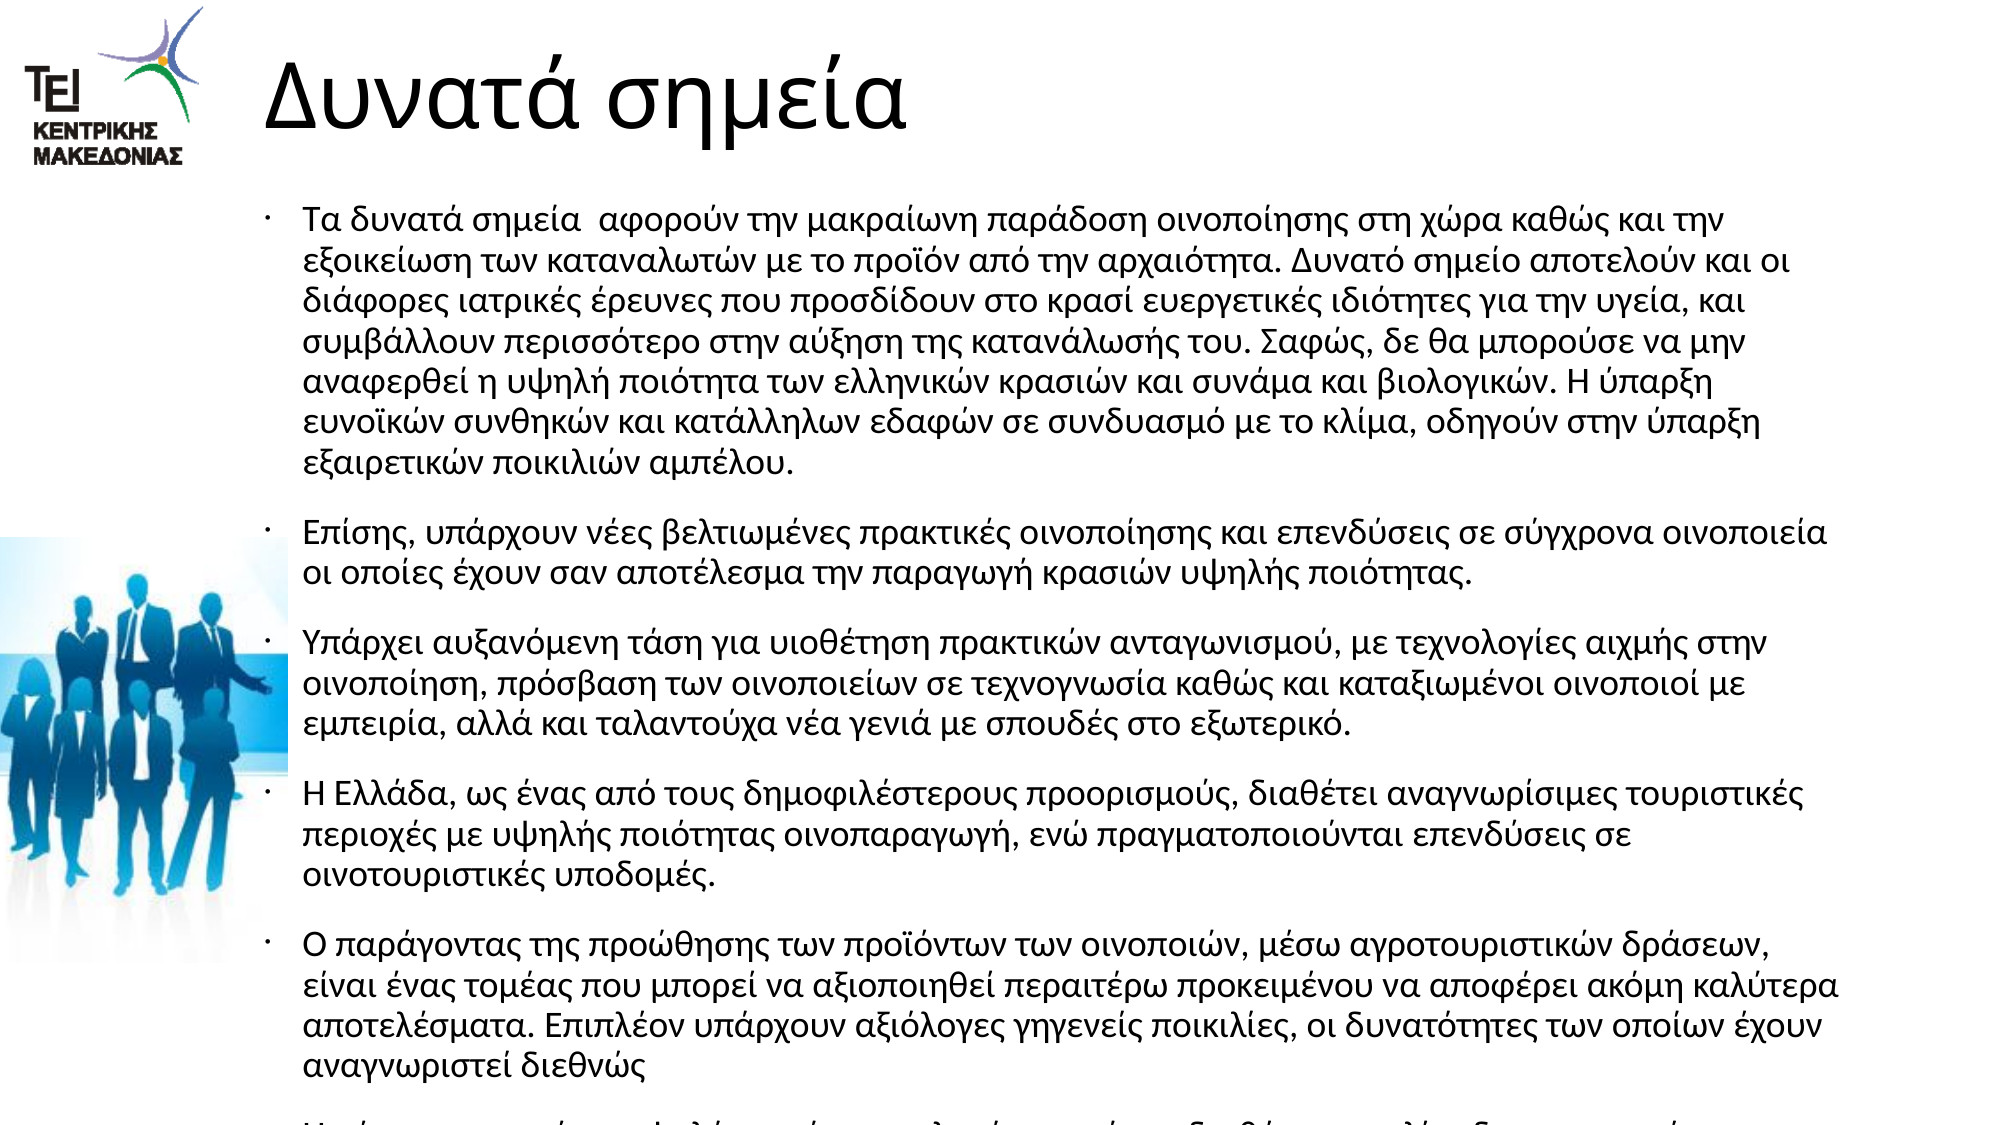

# Δυνατά σημεία
Τα δυνατά σημεία αφορούν την μακραίωνη παράδοση οινοποίησης στη χώρα καθώς και την εξοικείωση των καταναλωτών με το προϊόν από την αρχαιότητα. Δυνατό σημείο αποτελούν και οι διάφορες ιατρικές έρευνες που προσδίδουν στο κρασί ευεργετικές ιδιότητες για την υγεία, και συμβάλλουν περισσότερο στην αύξηση της κατανάλωσής του. Σαφώς, δε θα μπορούσε να μην αναφερθεί η υψηλή ποιότητα των ελληνικών κρασιών και συνάμα και βιολογικών. Η ύπαρξη ευνοϊκών συνθηκών και κατάλληλων εδαφών σε συνδυασμό με το κλίμα, οδηγούν στην ύπαρξη εξαιρετικών ποικιλιών αμπέλου.
Επίσης, υπάρχουν νέες βελτιωμένες πρακτικές οινοποίησης και επενδύσεις σε σύγχρονα οινοποιεία οι οποίες έχουν σαν αποτέλεσμα την παραγωγή κρασιών υψηλής ποιότητας.
Υπάρχει αυξανόμενη τάση για υιοθέτηση πρακτικών ανταγωνισμού, με τεχνολογίες αιχμής στην οινοποίηση, πρόσβαση των οινοποιείων σε τεχνογνωσία καθώς και καταξιωμένοι οινοποιοί με εμπειρία, αλλά και ταλαντούχα νέα γενιά με σπουδές στο εξωτερικό.
Η Ελλάδα, ως ένας από τους δημοφιλέστερους προορισμούς, διαθέτει αναγνωρίσιμες τουριστικές περιοχές με υψηλής ποιότητας οινοπαραγωγή, ενώ πραγματοποιούνται επενδύσεις σε οινοτουριστικές υποδομές.
Ο παράγοντας της προώθησης των προϊόντων των οινοποιών, μέσω αγροτουριστικών δράσεων, είναι ένας τομέας που μπορεί να αξιοποιηθεί περαιτέρω προκειμένου να αποφέρει ακόμη καλύτερα αποτελέσματα. Επιπλέον υπάρχουν αξιόλογες γηγενείς ποικιλίες, οι δυνατότητες των οποίων έχουν αναγνωριστεί διεθνώς
Η χώρα μας παράγει υψηλής ποιότητας γλυκά κρασιά και διαθέτει ποικιλίες διαφορετικού χαρακτήρα για όλα τα γούστα. Αξίζει να σημειωθεί ότι η προσπάθεια των οινοποιών της Κρήτης να παράγουν και να διοχετεύσουν στην αγορά ξεχωριστές ποικιλίες κρασιού χρησιμοποιώντας τοπικό σπόρο, ποικιλίες και το κλίμα της Κρήτης έχει ως αποτέλεσμα την επιτυχή άνοδο, την βράβευση σε διεθνής και ευρωπαϊκούς διαγωνισμούς καθώς επίσης και την αναγνωσιμότητα.